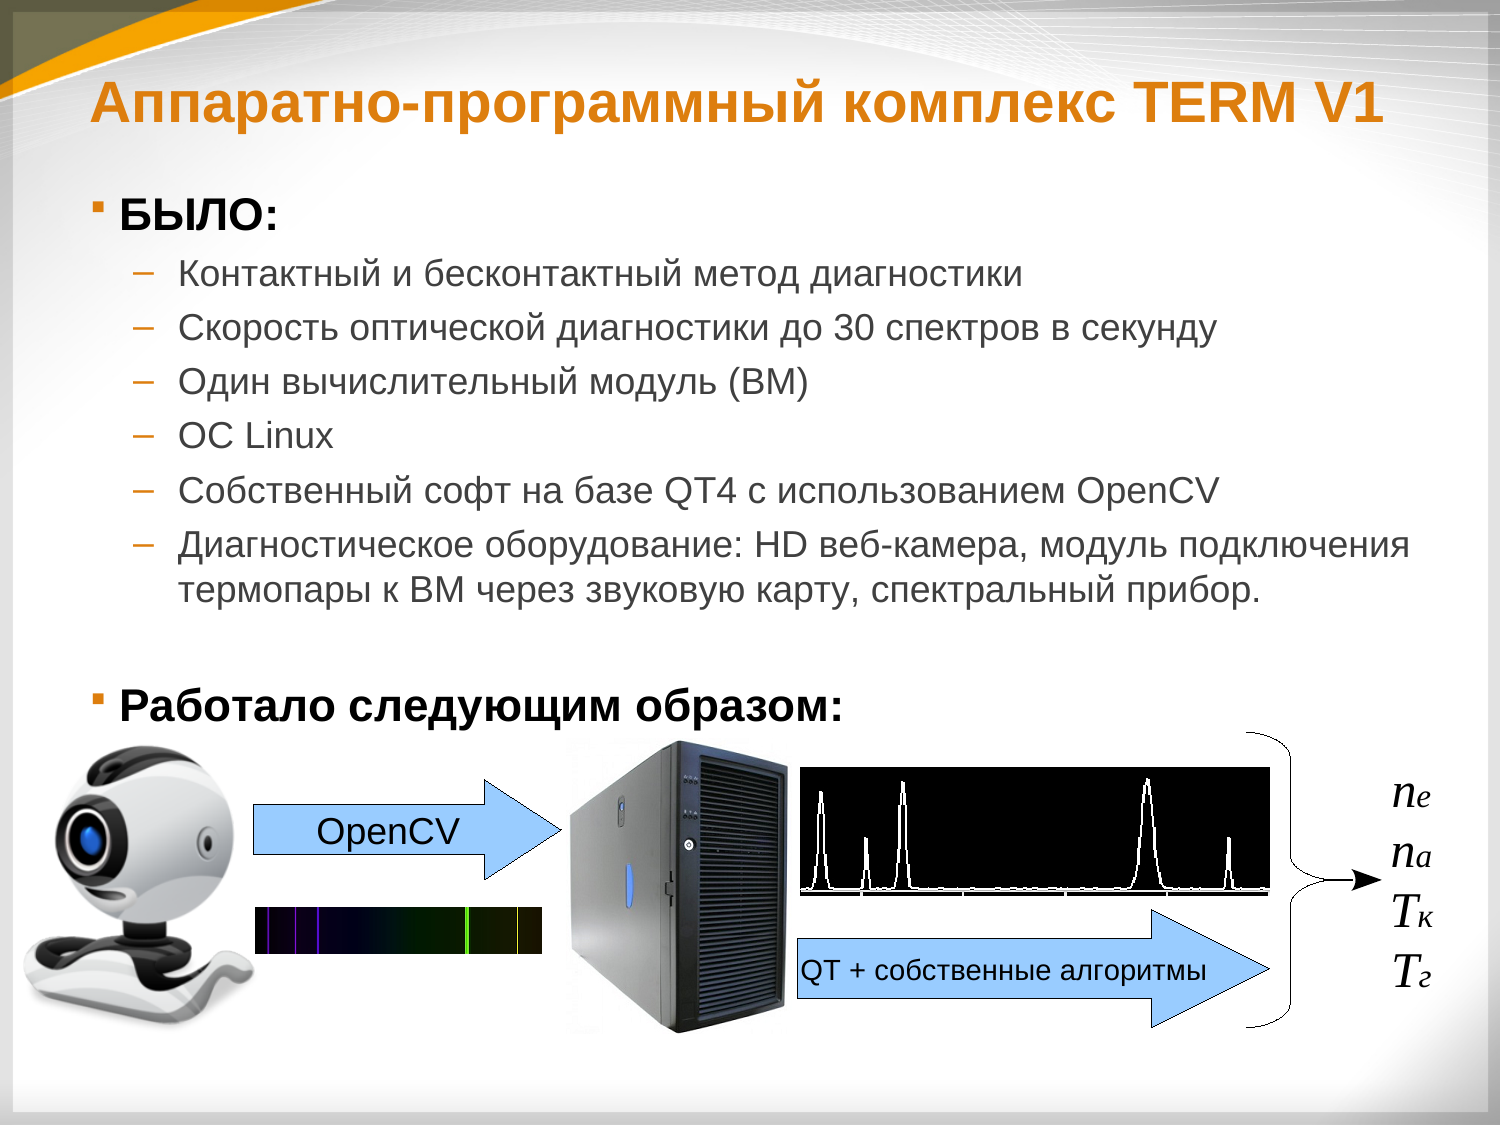

# Аппаратно-программный комплекс TERM V1
БЫЛО:
Контактный и бесконтактный метод диагностики
Скорость оптической диагностики до 30 спектров в секунду
Один вычислительный модуль (ВМ)
ОС Linux
Собственный софт на базе QT4 с использованием OpenCV
Диагностическое оборудование: HD веб-камера, модуль подключения термопары к ВМ через звуковую карту, спектральный прибор.
Работало следующим образом:
nе
nа
Тк
Тг
OpenCV
QT + собственные алгоритмы